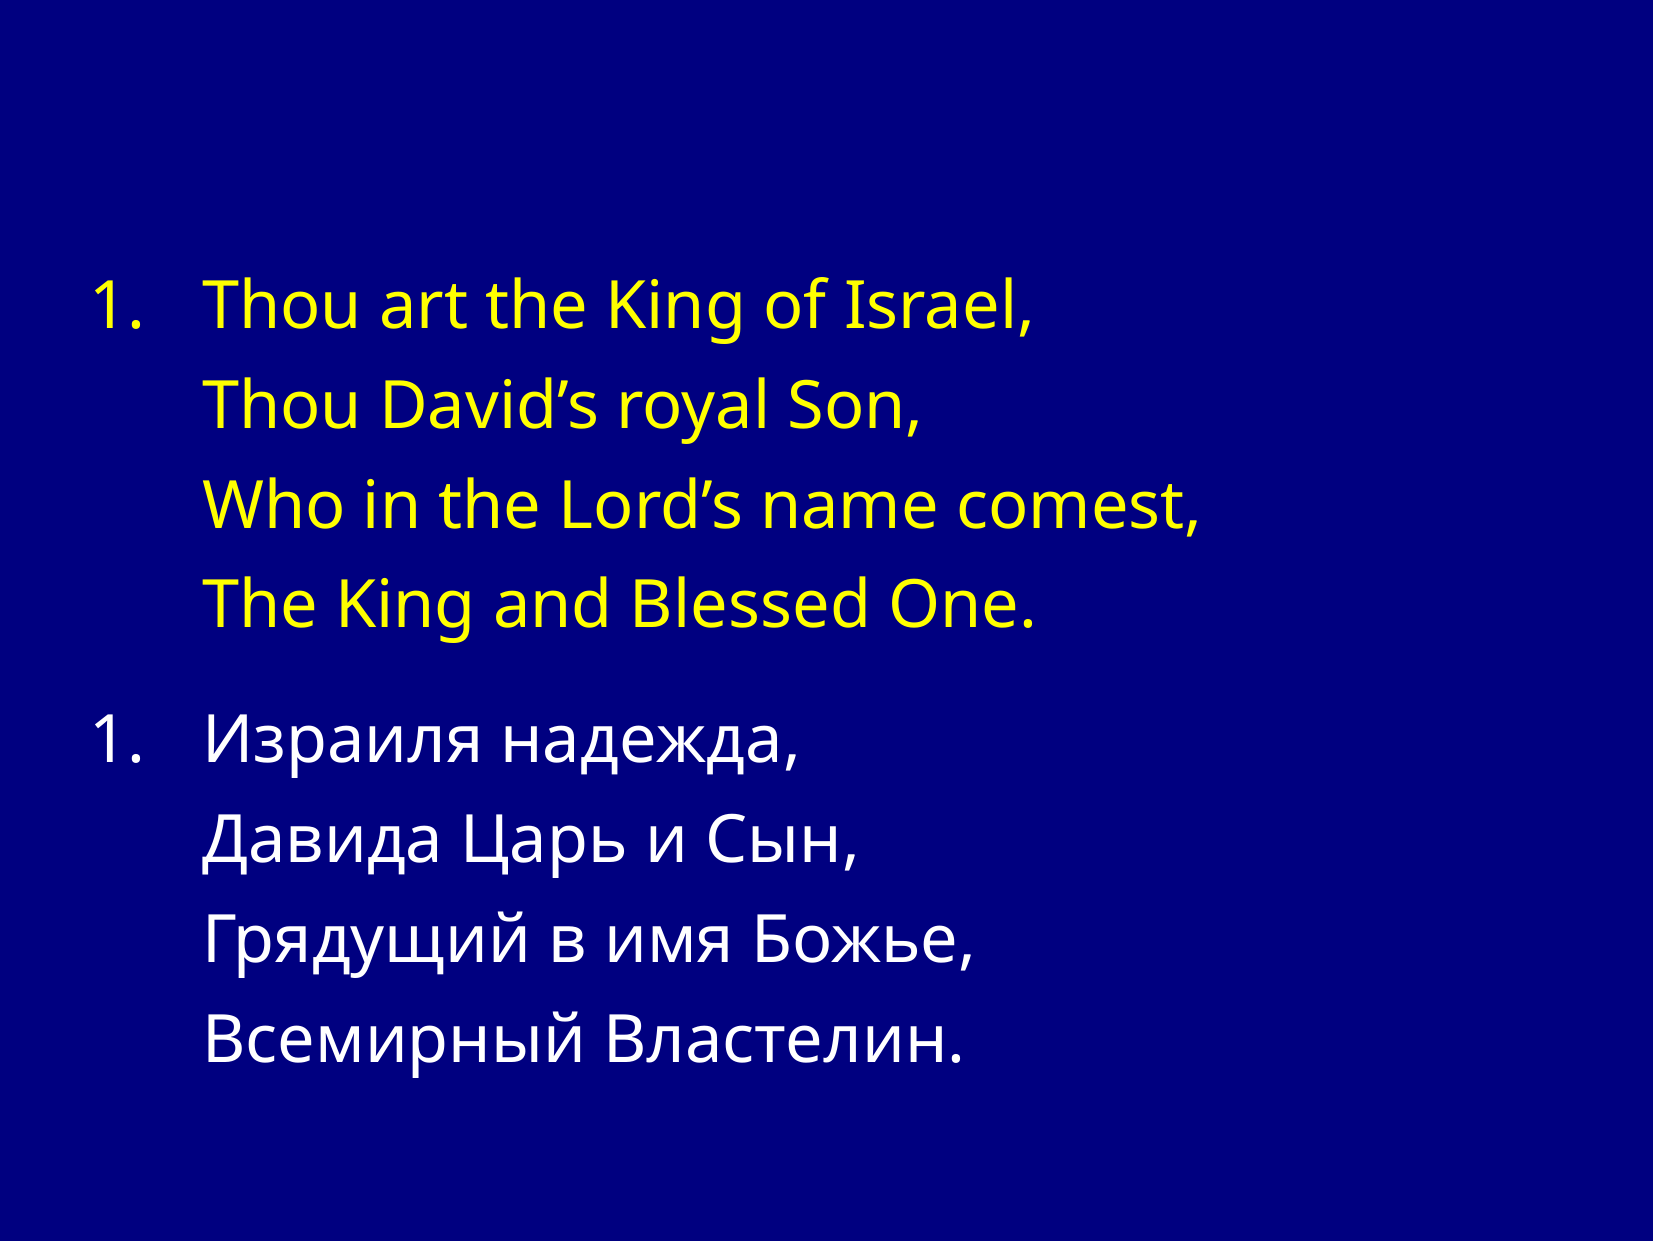

1.	Thou art the King of Israel,
	Thou David’s royal Son,
	Who in the Lord’s name comest,
	The King and Blessed One.
1.	Израиля надежда,
	Давида Царь и Сын,
	Грядущий в имя Божье,
	Всемирный Властелин.